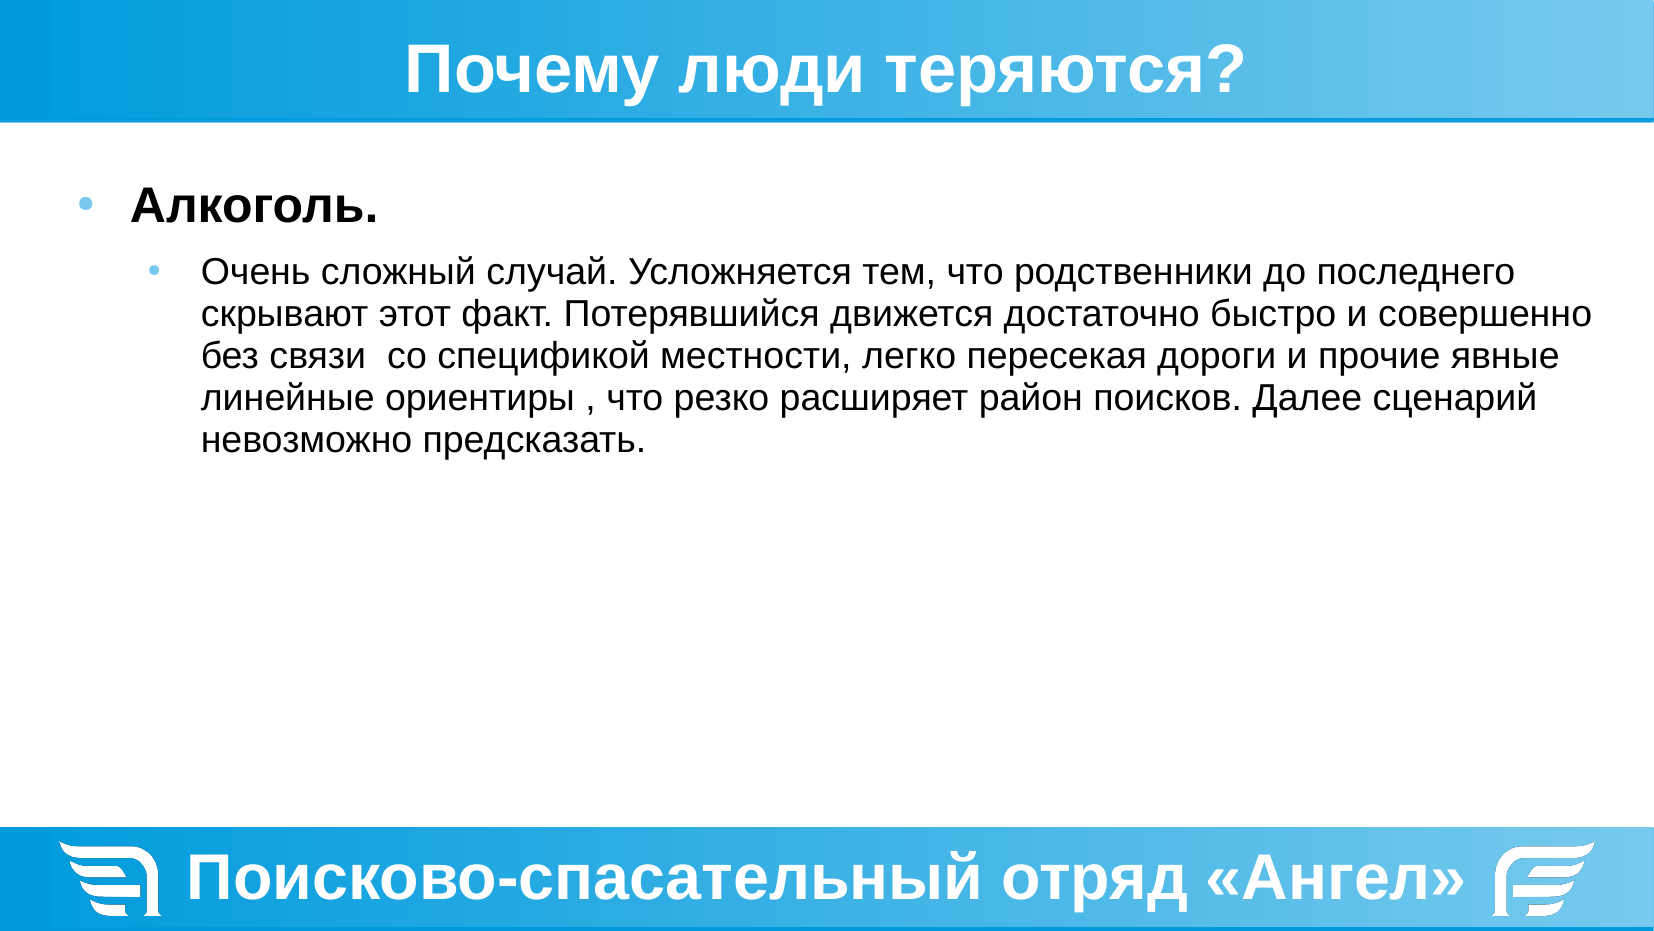

# Почему люди теряются?
Алкоголь.
Очень сложный случай. Усложняется тем, что родственники до последнего скрывают этот факт. Потерявшийся движется достаточно быстро и совершенно без связи со спецификой местности, легко пересекая дороги и прочие явные линейные ориентиры , что резко расширяет район поисков. Далее сценарий невозможно предсказать.